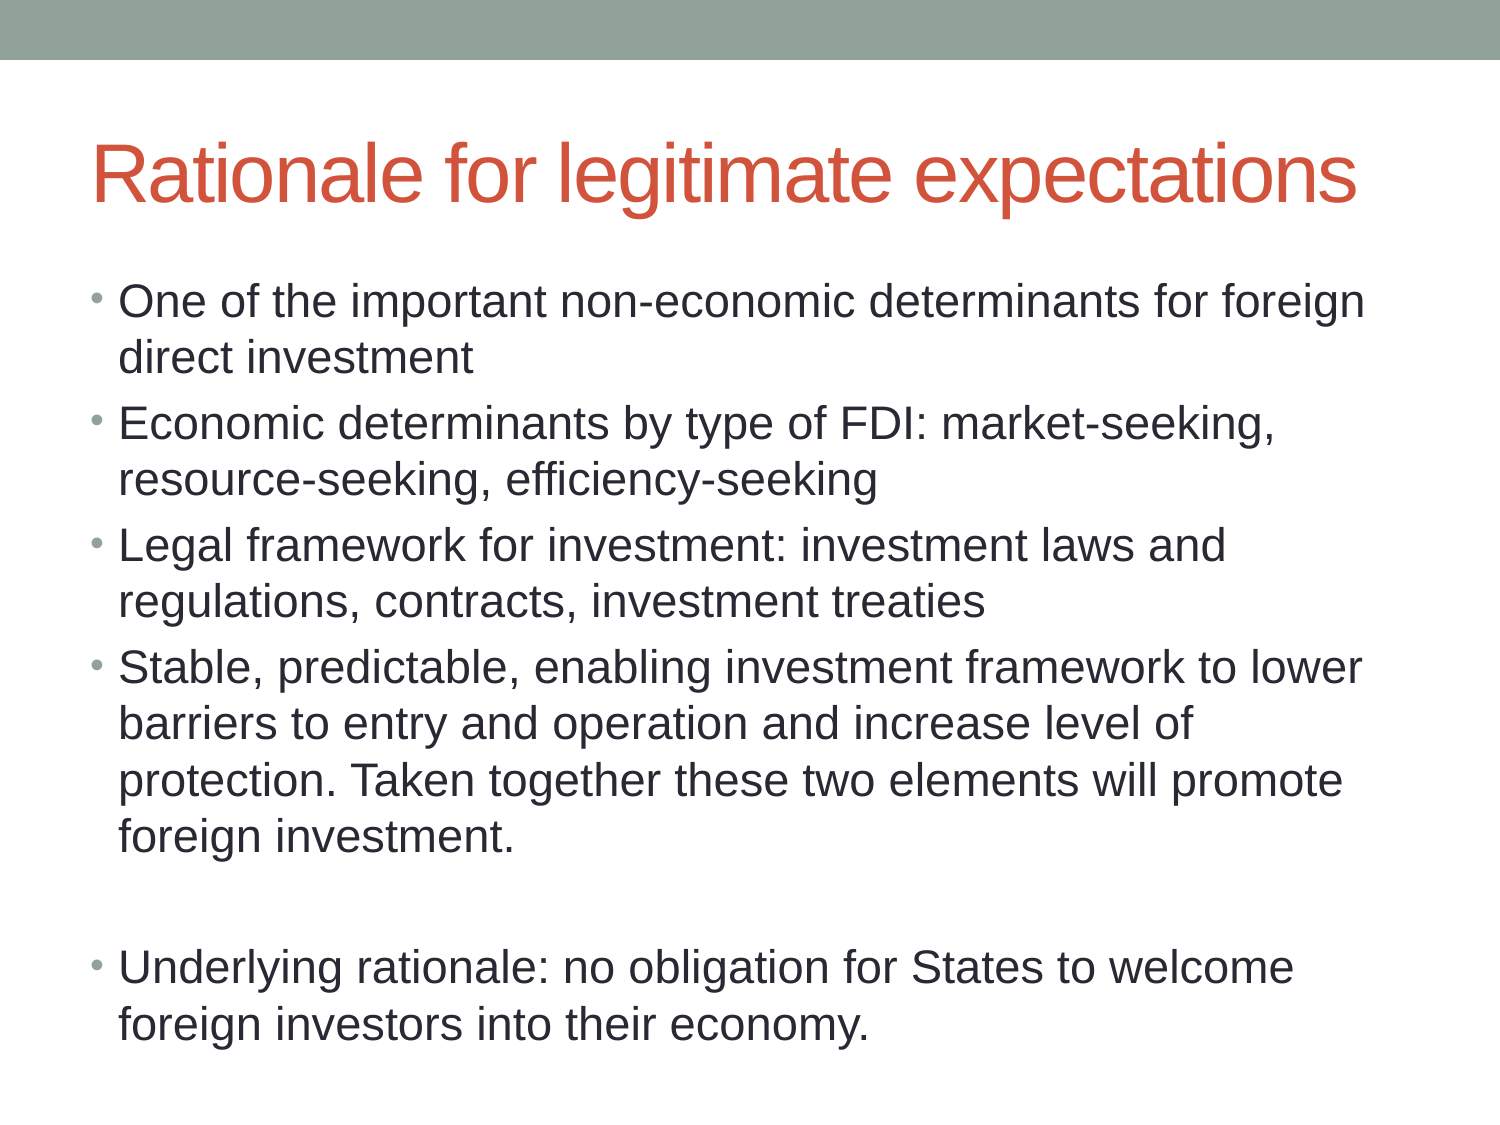

# Rationale for legitimate expectations
One of the important non-economic determinants for foreign direct investment
Economic determinants by type of FDI: market-seeking, resource-seeking, efficiency-seeking
Legal framework for investment: investment laws and regulations, contracts, investment treaties
Stable, predictable, enabling investment framework to lower barriers to entry and operation and increase level of protection. Taken together these two elements will promote foreign investment.
Underlying rationale: no obligation for States to welcome foreign investors into their economy.